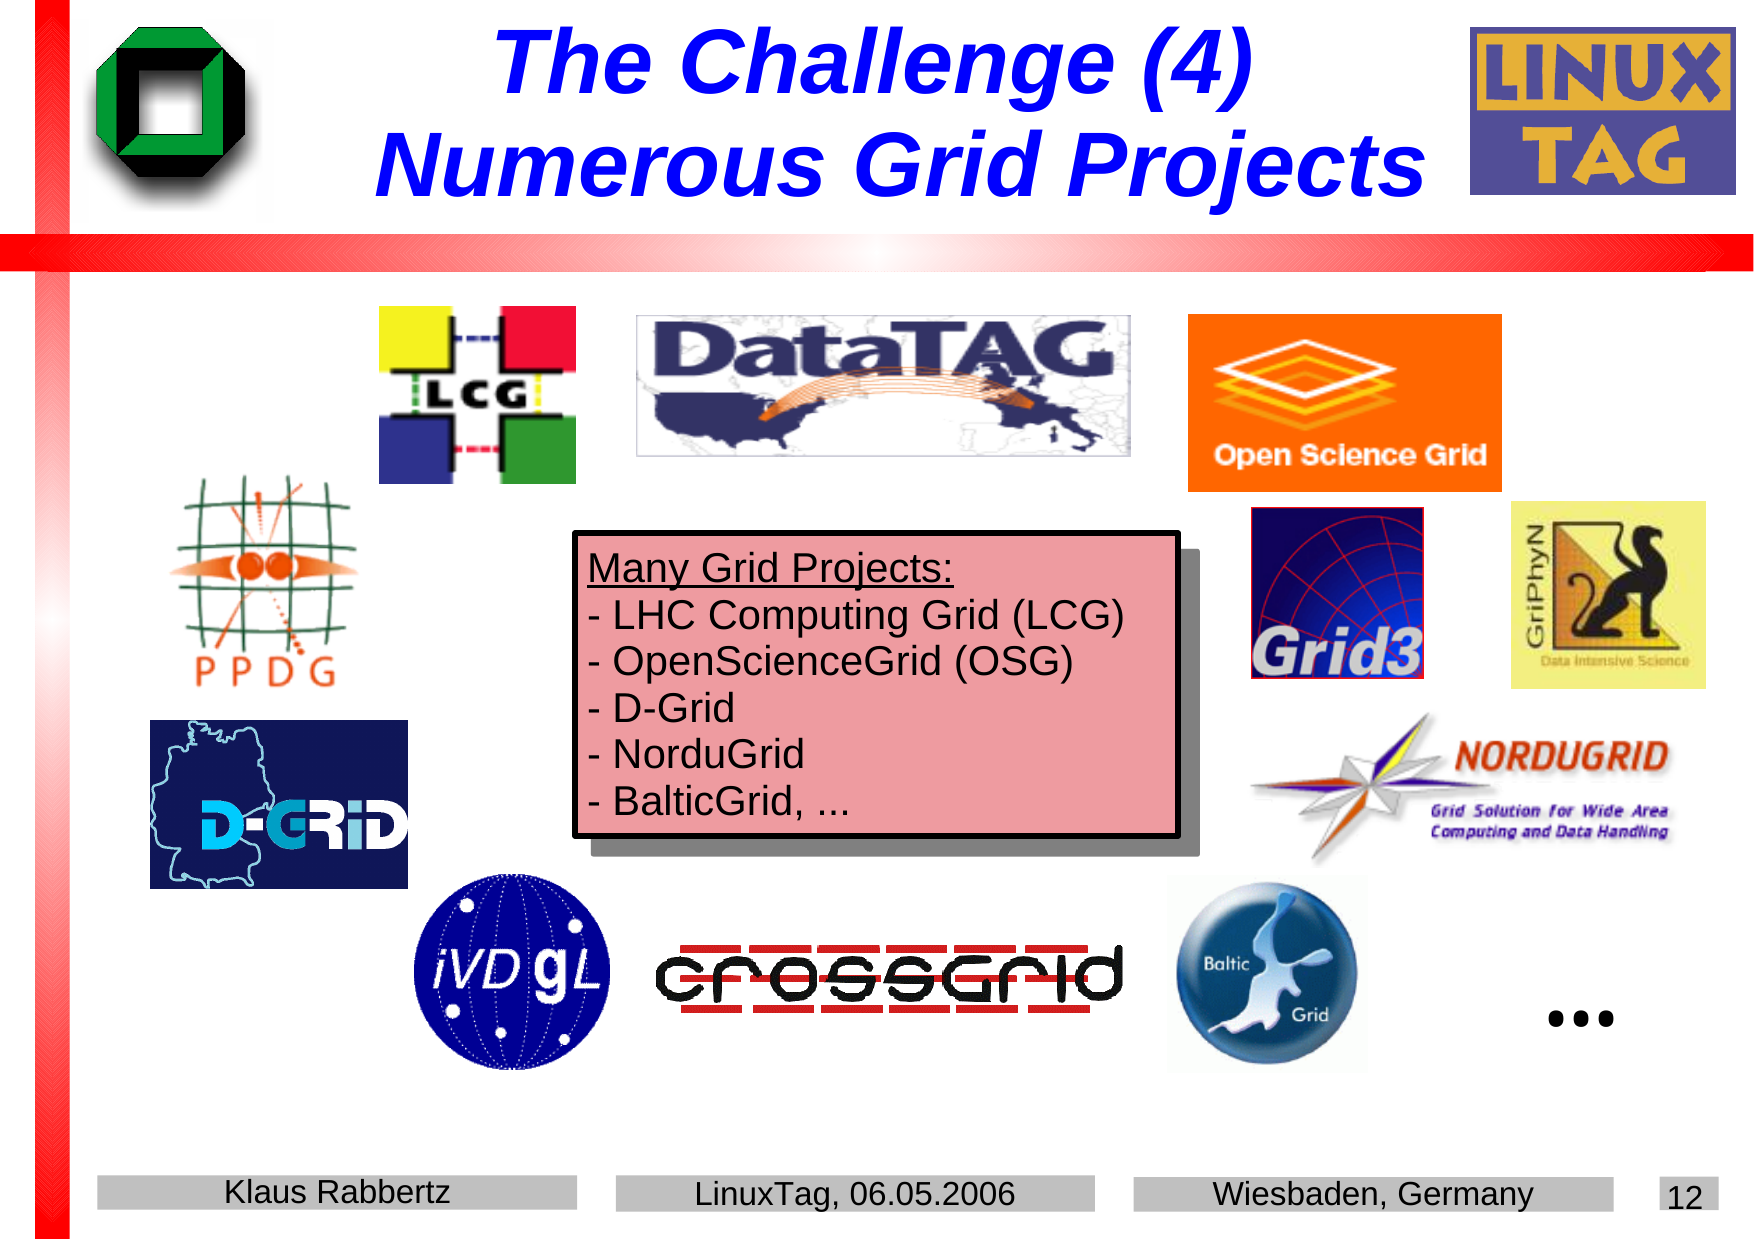

# The Challenge (4) Numerous Grid Projects
Many Grid Projects:
- LHC Computing Grid (LCG)
- OpenScienceGrid (OSG)
- D-Grid
- NorduGrid
- BalticGrid, ...
•••